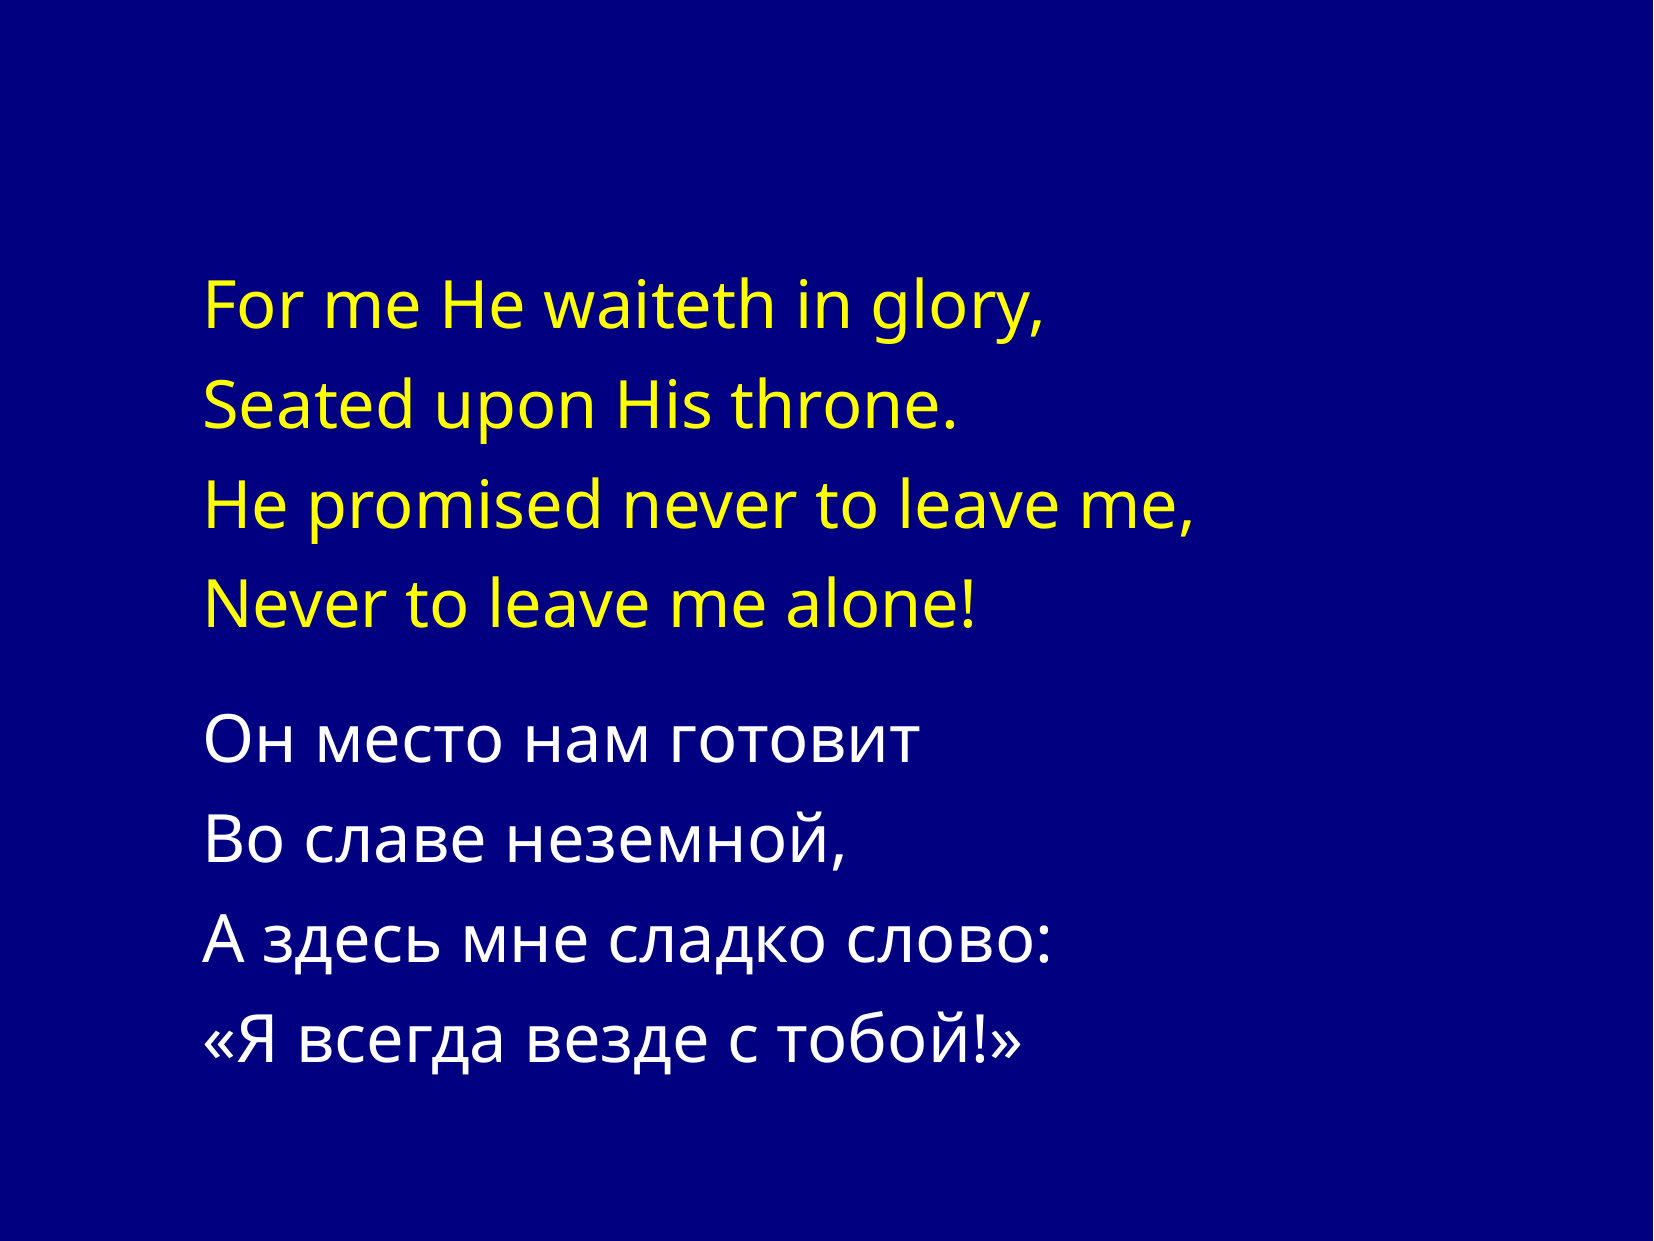

For me He waiteth in glory,
	Seated upon His throne.
	He promised never to leave me,
	Never to leave me alone!
	Он место нам готовит
	Во славе неземной,
	А здесь мне сладко слово:
	«Я всегда везде с тобой!»